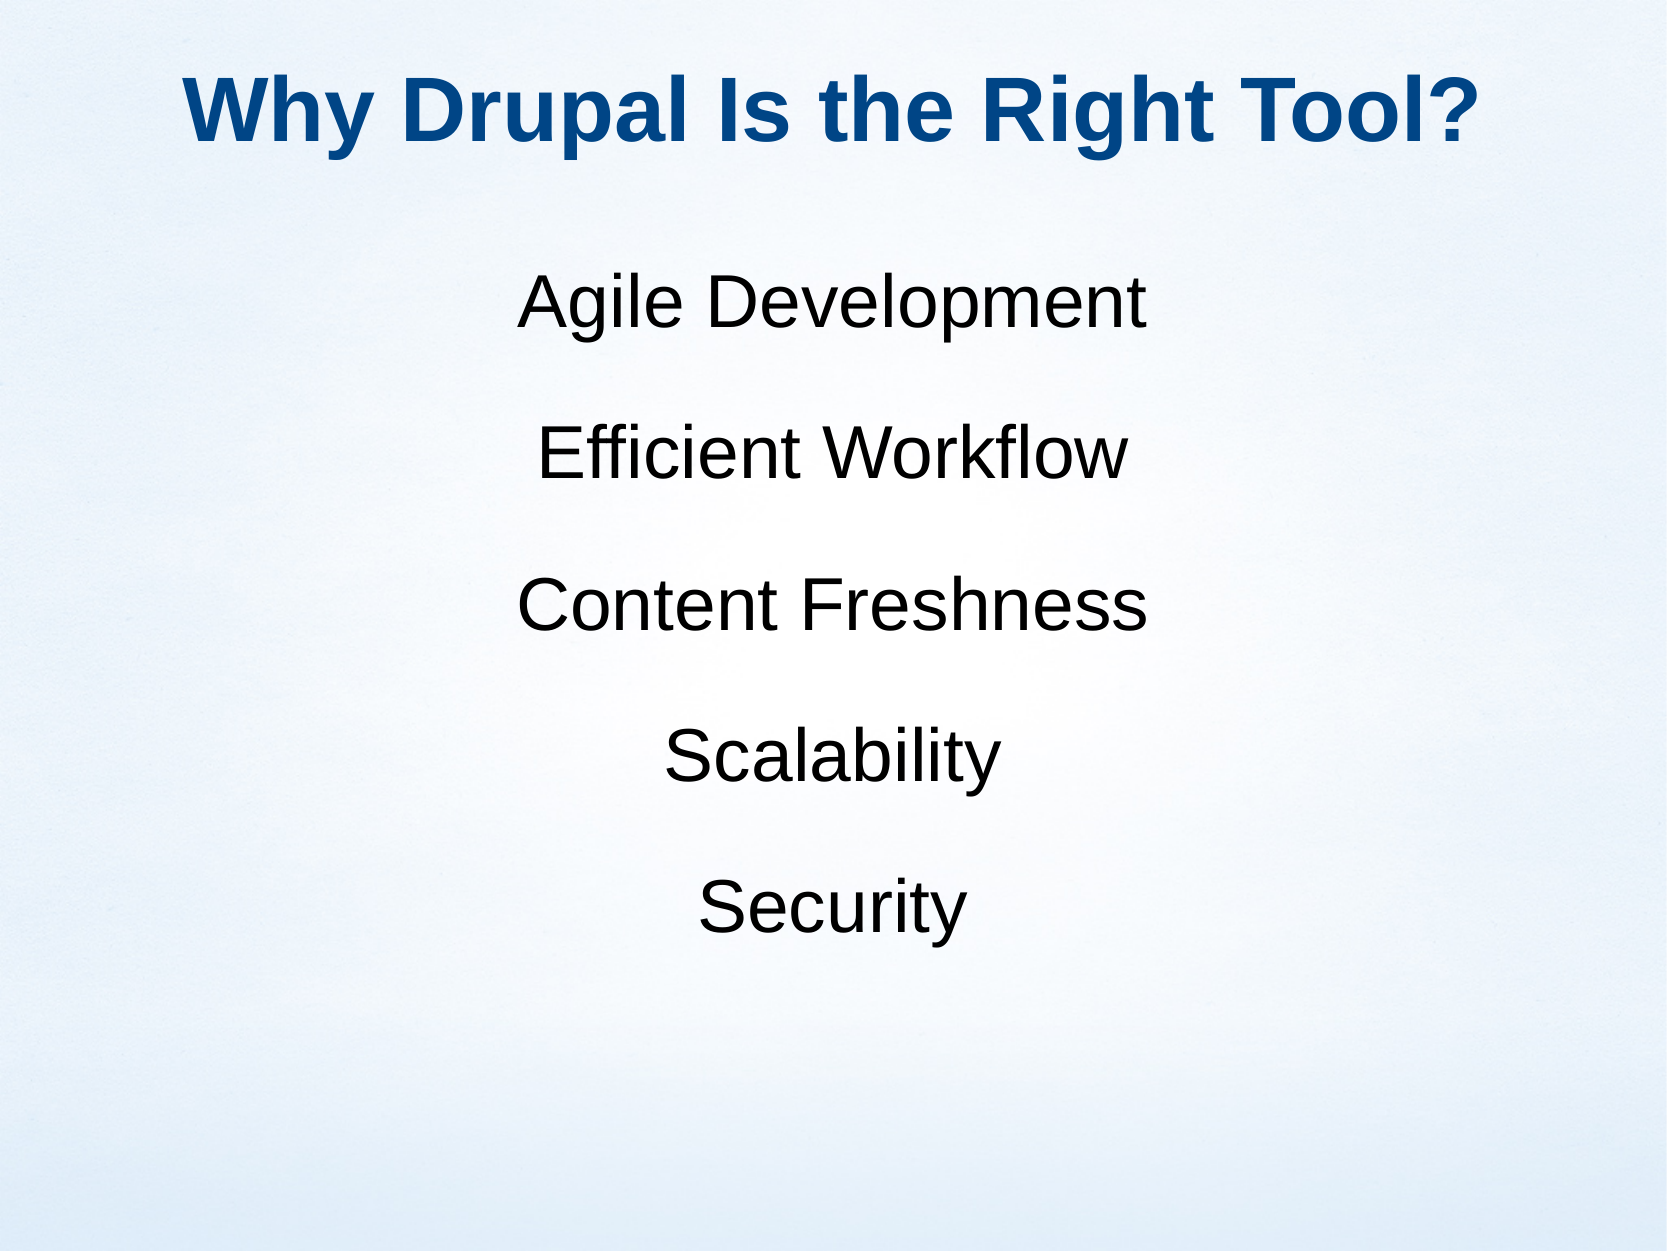

# Why Drupal Is the Right Tool?
Agile Development
Efficient Workflow
Content Freshness
Scalability
Security